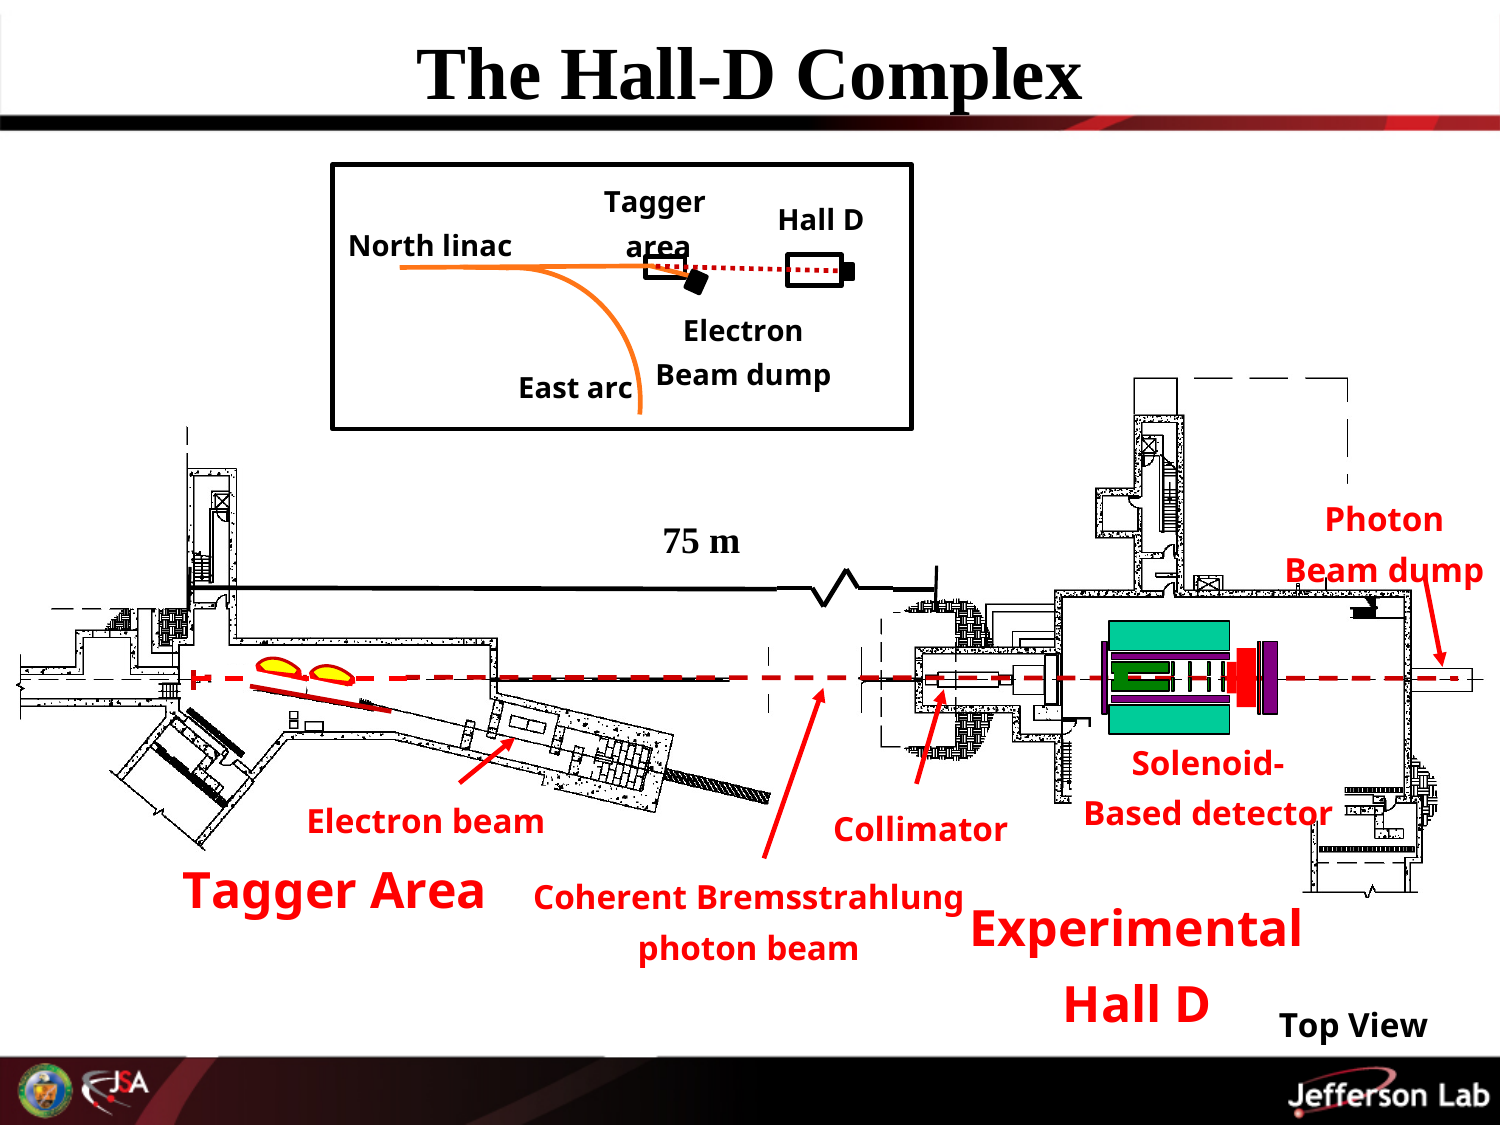

# The Hall-D Complex
Tagger
area
Hall D
North linac
Electron
Beam dump
East arc
Photon
Beam dump
75 m
Solenoid-
Based detector
Electron beam
Collimator
Tagger Area
Coherent Bremsstrahlung
photon beam
Experimental
Hall D
Top View